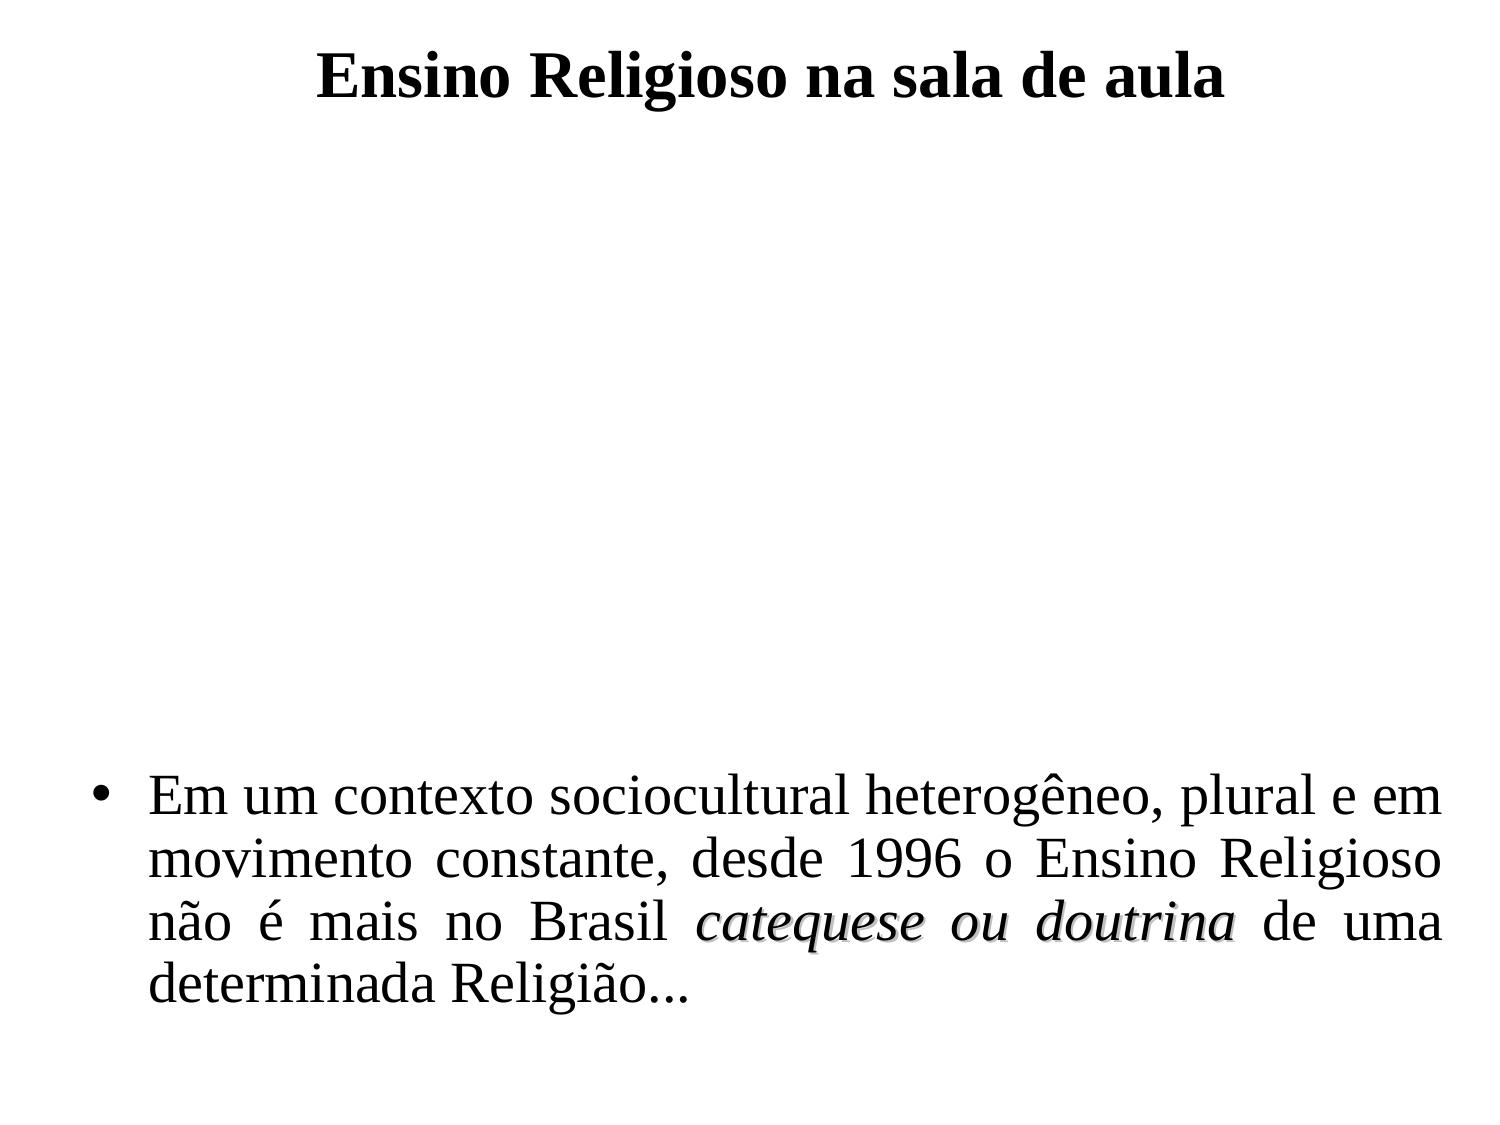

# Ensino Religioso na sala de aula
Em um contexto sociocultural heterogêneo, plural e em movimento constante, desde 1996 o Ensino Religioso não é mais no Brasil catequese ou doutrina de uma determinada Religião...